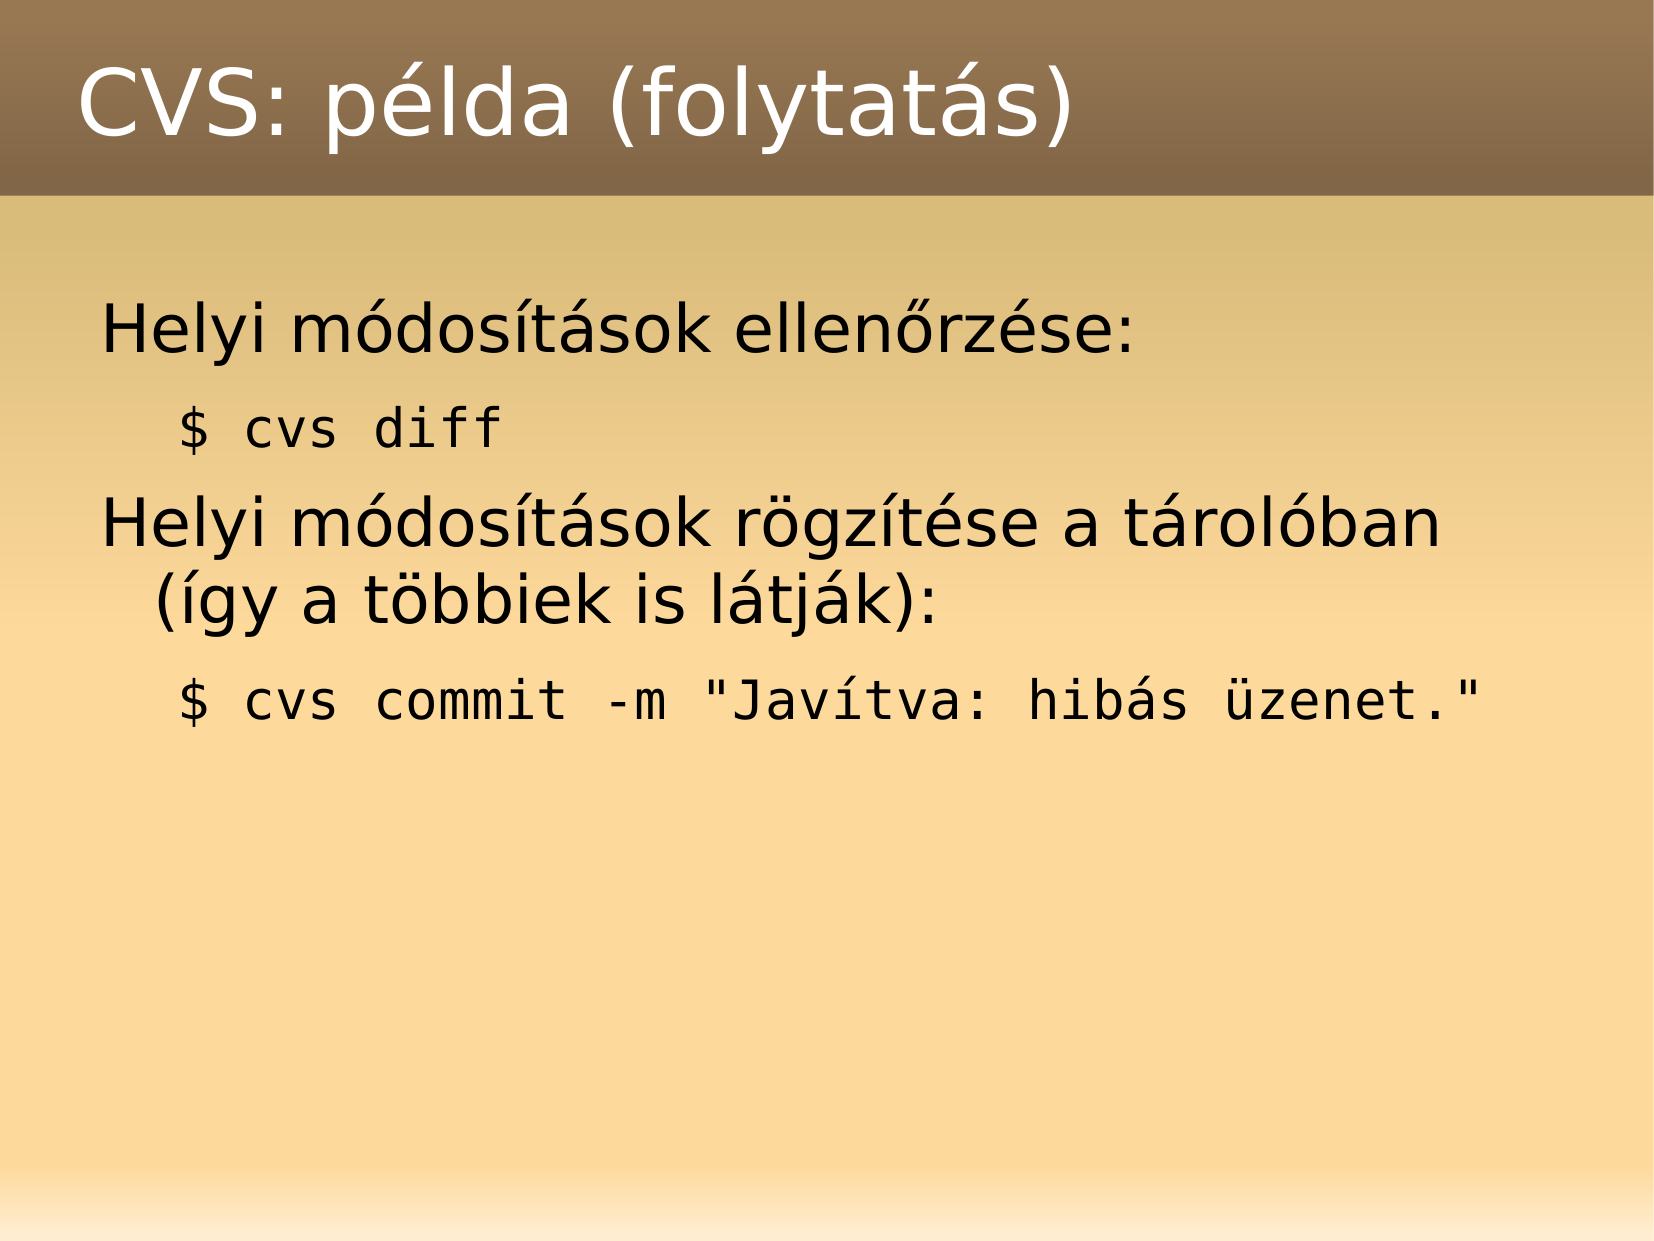

# CVS: példa (folytatás)
Helyi módosítások ellenőrzése:
$ cvs diff
Helyi módosítások rögzítése a tárolóban (így a többiek is látják):
$ cvs commit -m "Javítva: hibás üzenet."